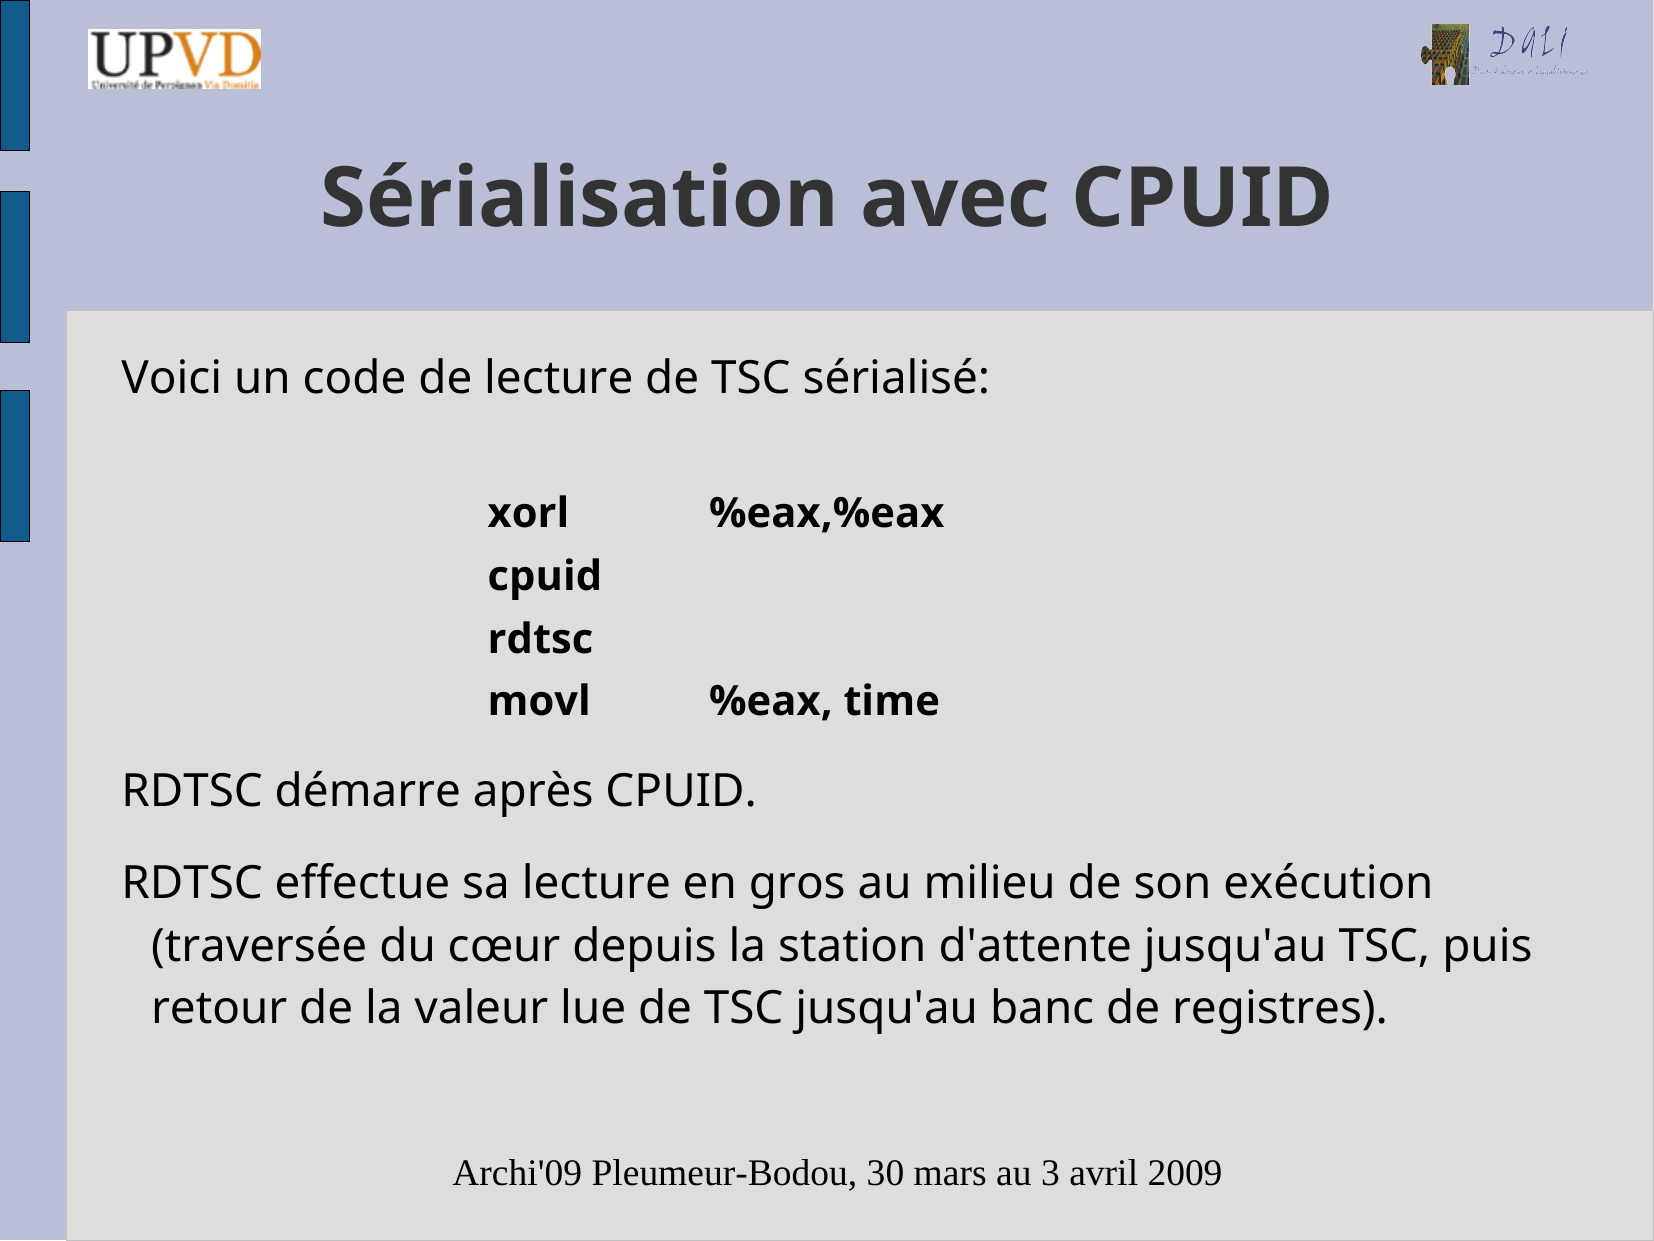

# Sérialisation avec CPUID
Voici un code de lecture de TSC sérialisé:
 				xorl		%eax,%eax
 				cpuid
 				rdtsc
 				movl		%eax, time
RDTSC démarre après CPUID.
RDTSC effectue sa lecture en gros au milieu de son exécution (traversée du cœur depuis la station d'attente jusqu'au TSC, puis retour de la valeur lue de TSC jusqu'au banc de registres).
Archi'09 Pleumeur-Bodou, 30 mars au 3 avril 2009